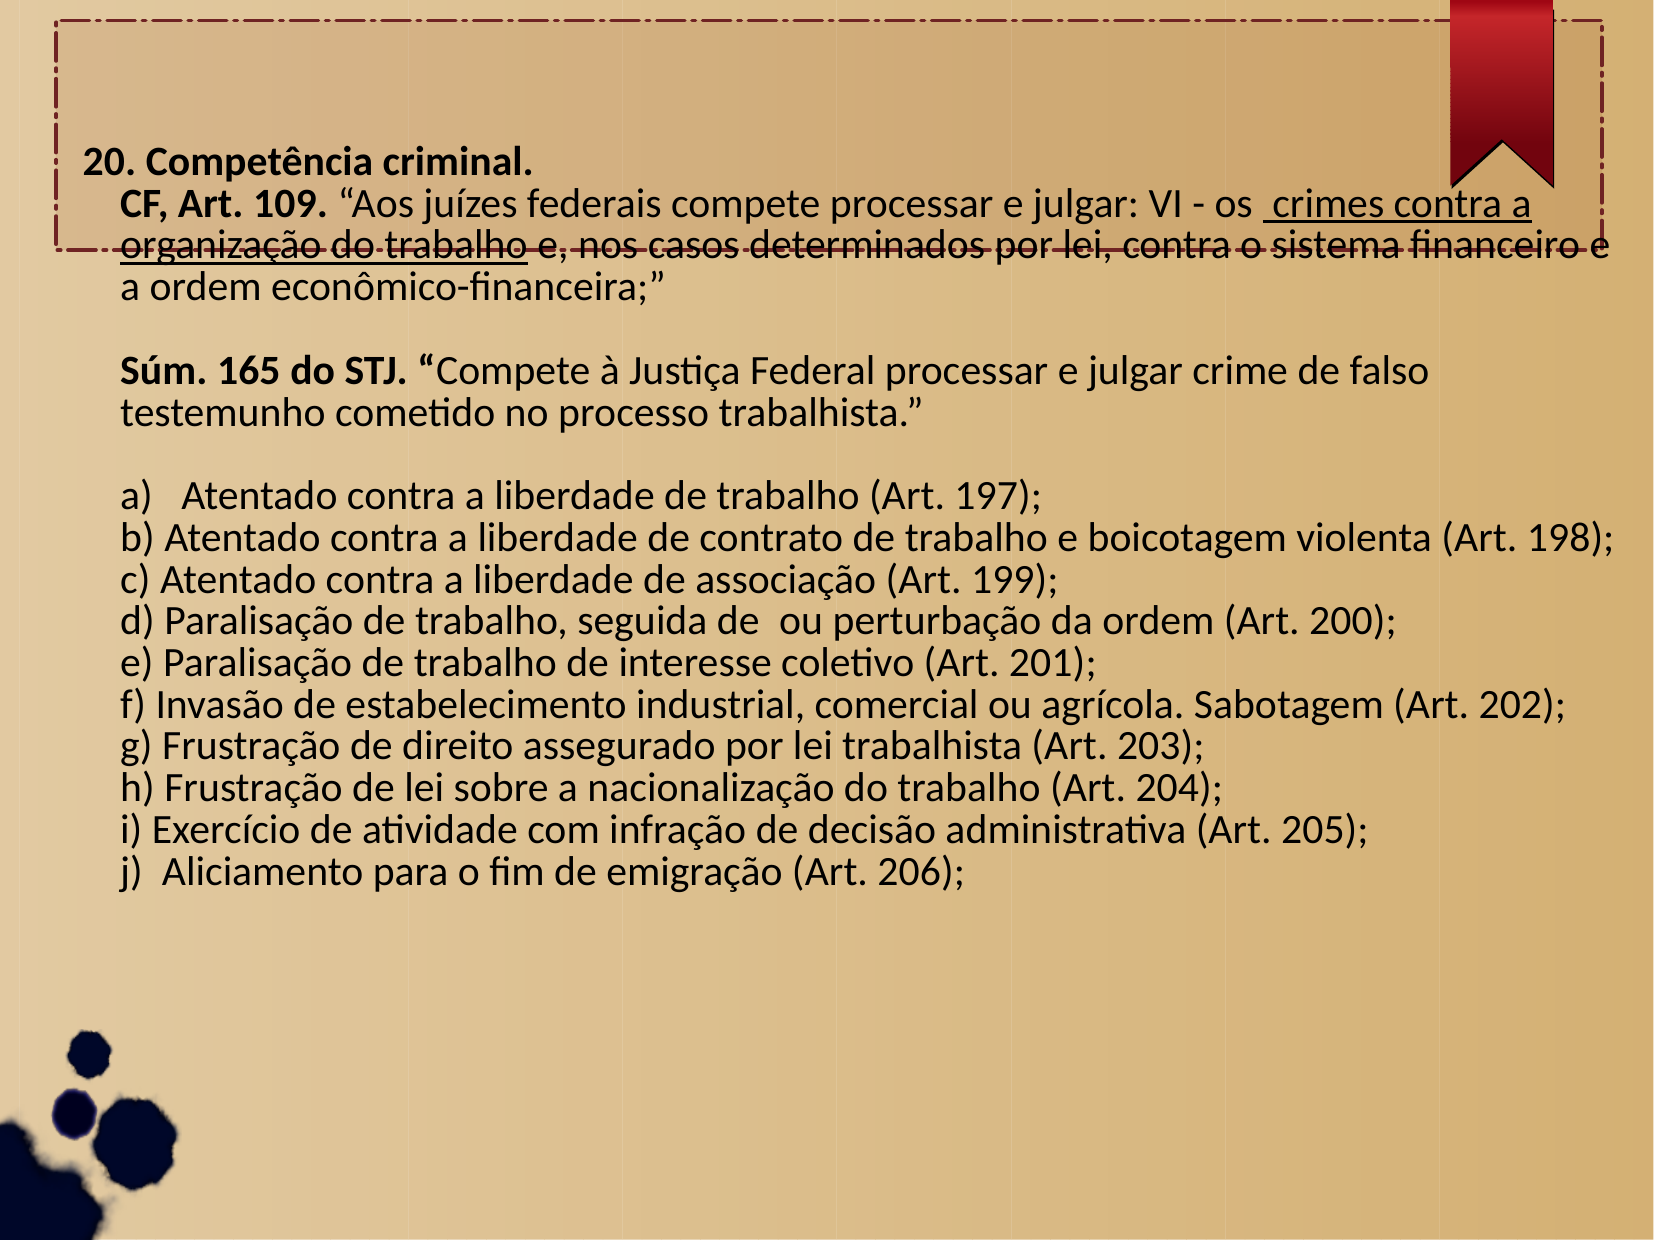

# 20. Competência criminal. CF, Art. 109. “Aos juízes federais compete processar e julgar: VI - os  crimes contra a organização do trabalho e, nos casos determinados por lei, contra o sistema financeiro e a ordem econômico-financeira;” Súm. 165 do STJ. “Compete à Justiça Federal processar e julgar crime de falso testemunho cometido no processo trabalhista.” a)   Atentado contra a liberdade de trabalho (Art. 197); b) Atentado contra a liberdade de contrato de trabalho e boicotagem violenta (Art. 198); c) Atentado contra a liberdade de associação (Art. 199); d) Paralisação de trabalho, seguida de  ou perturbação da ordem (Art. 200); e) Paralisação de trabalho de interesse coletivo (Art. 201); f) Invasão de estabelecimento industrial, comercial ou agrícola. Sabotagem (Art. 202); g) Frustração de direito assegurado por lei trabalhista (Art. 203); h) Frustração de lei sobre a nacionalização do trabalho (Art. 204); i) Exercício de atividade com infração de decisão administrativa (Art. 205); j)  Aliciamento para o fim de emigração (Art. 206);